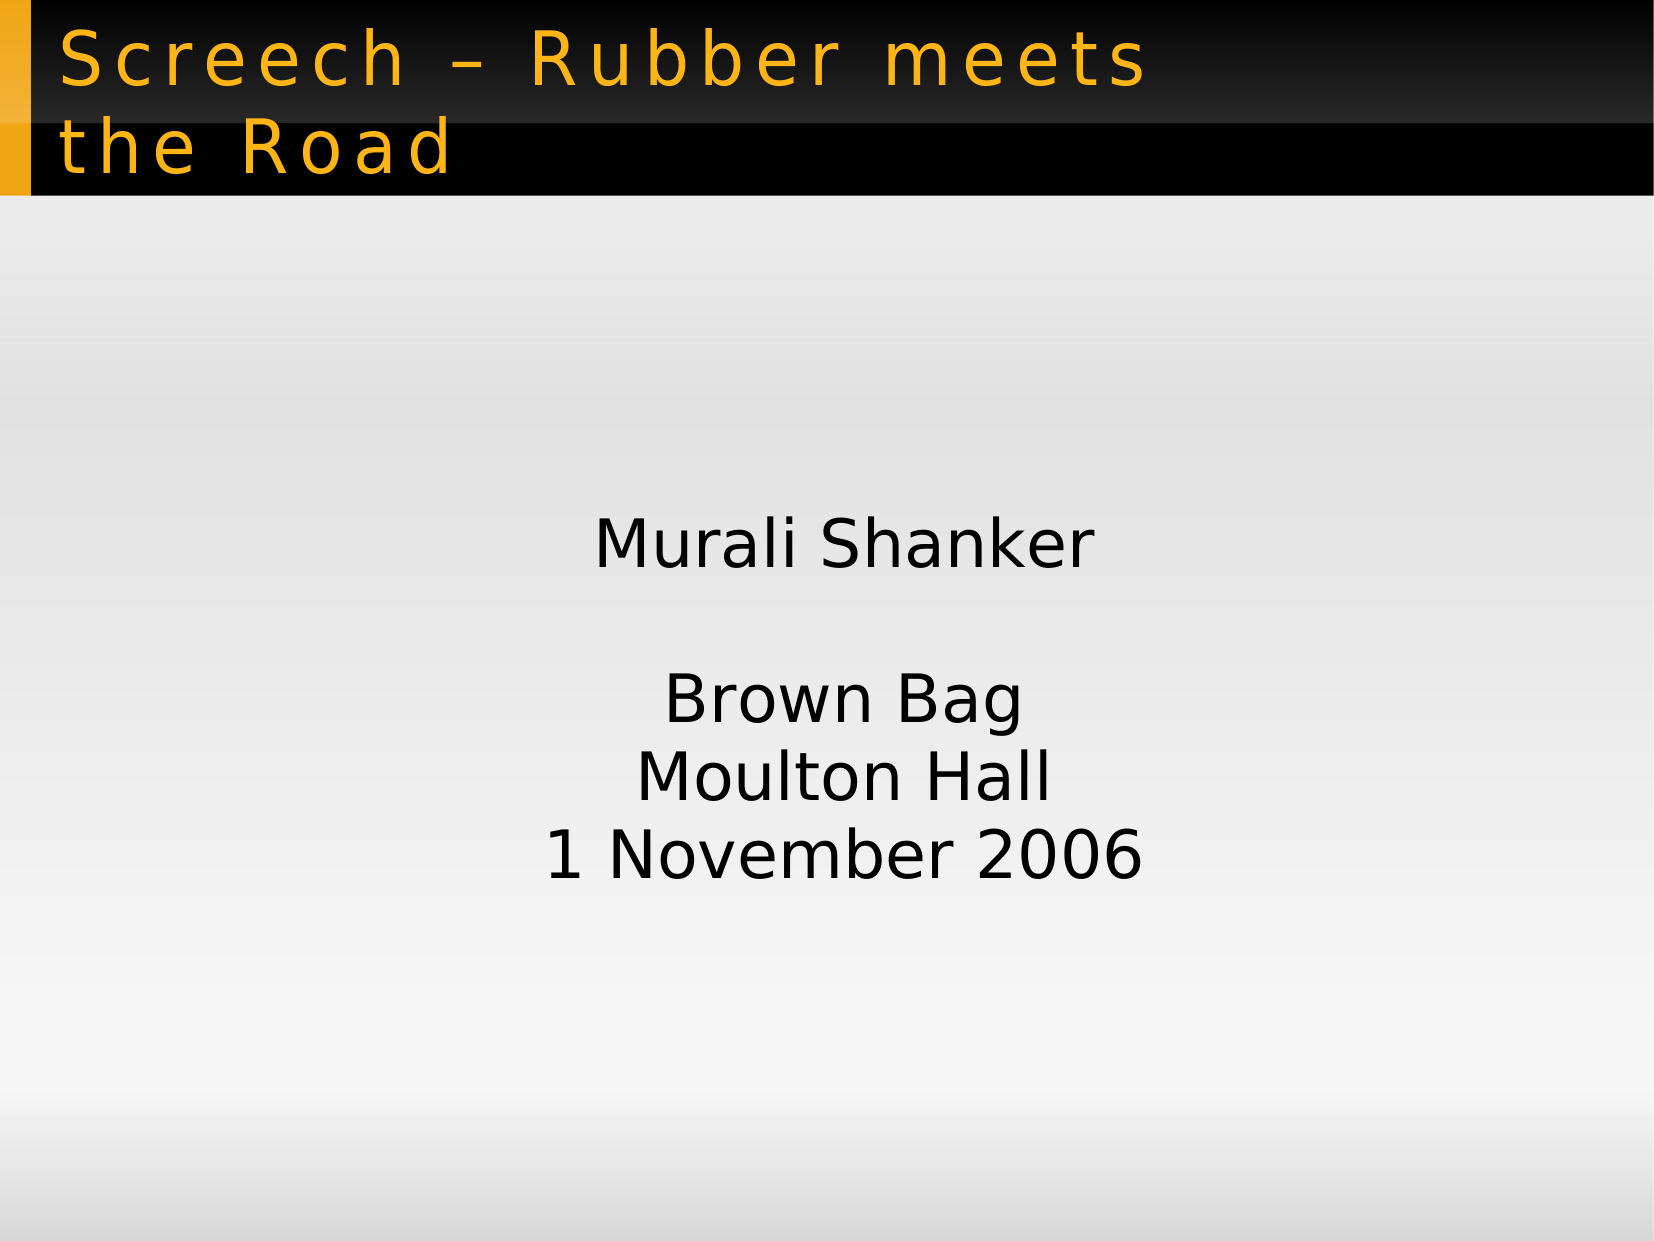

# Screech – Rubber meets the Road
Murali Shanker
Brown Bag
Moulton Hall
1 November 2006